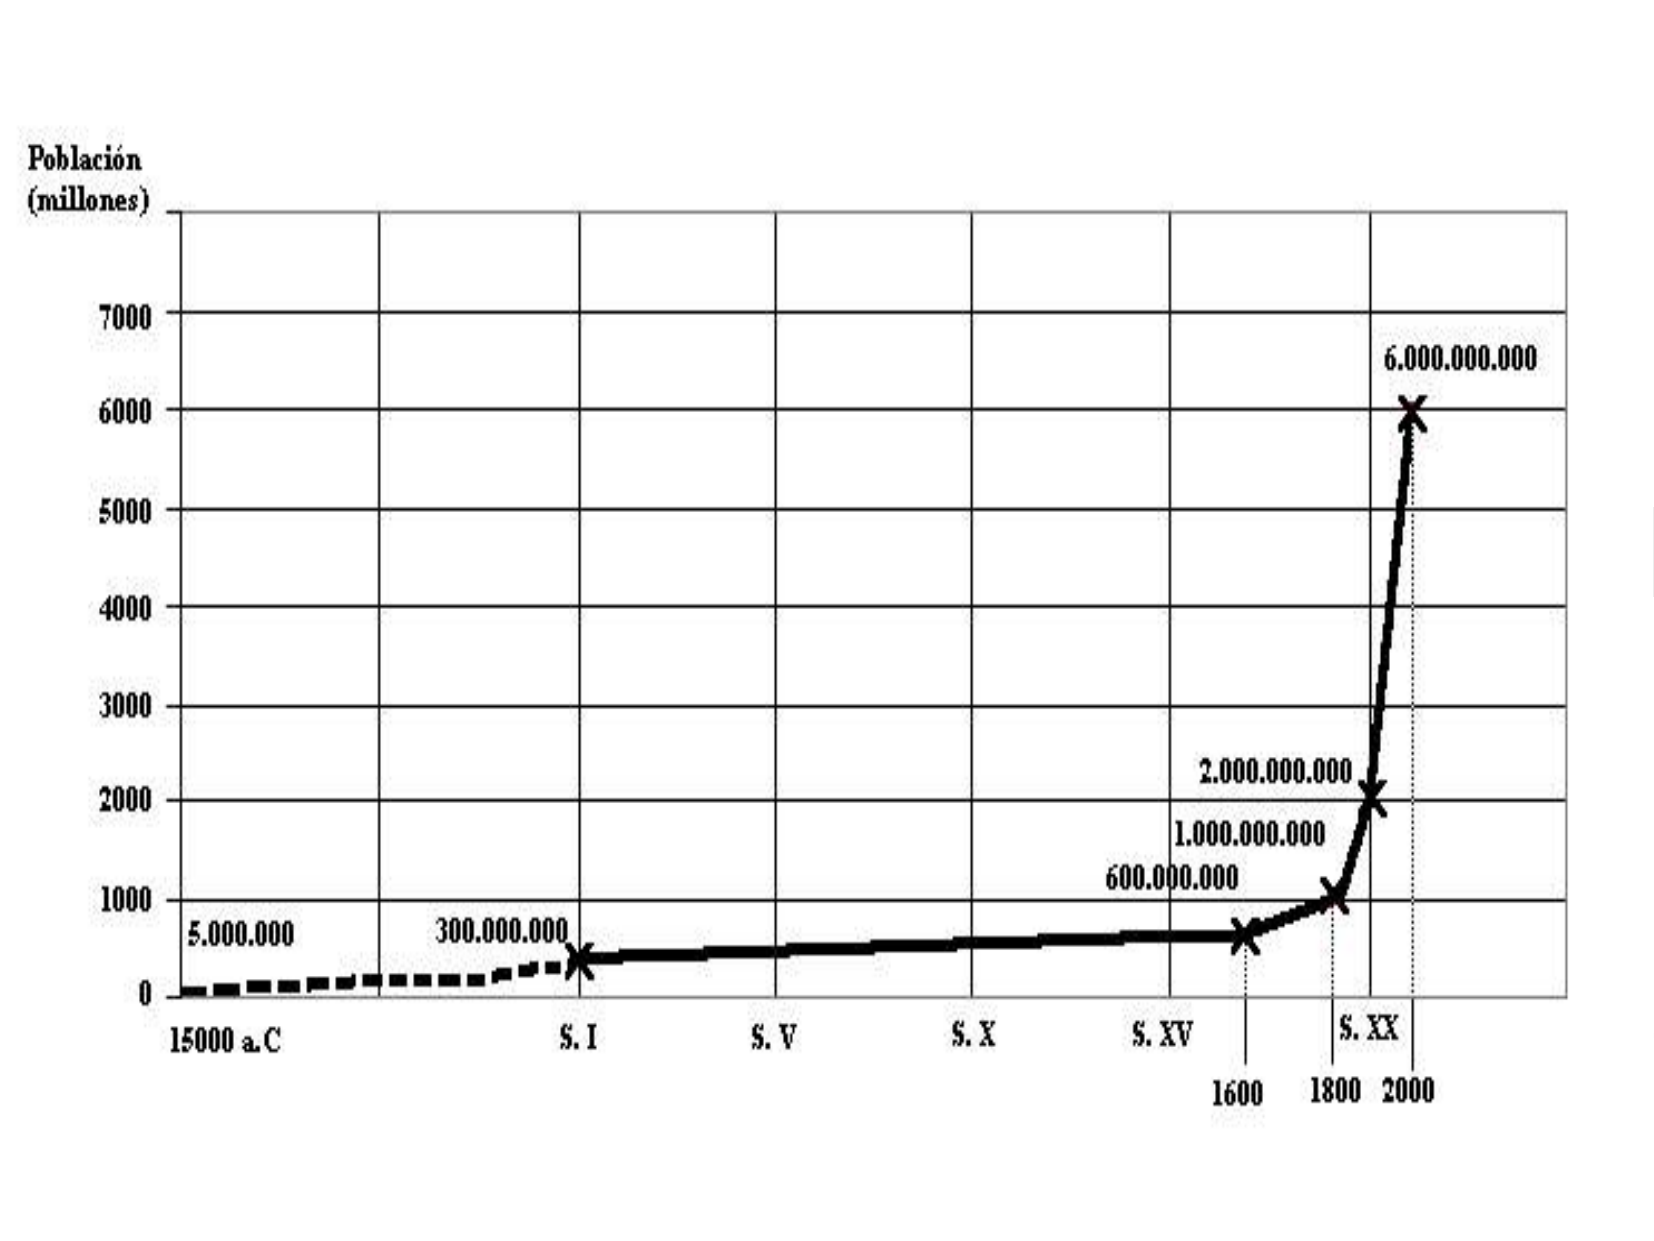

1.LA EVOLUCIÓN DE LA POBLACIÓN
Población:conjunto de personas que habita
un territorio
Conceptos importantes
Demografía:ciencia que estudia la evolución,distribución,
movimientos y estructura de la población
Zonas desarrolladas:estancado
Tendencia de la evolución
Crecimiento
Zonas subdesarrolladas:mayor incremento